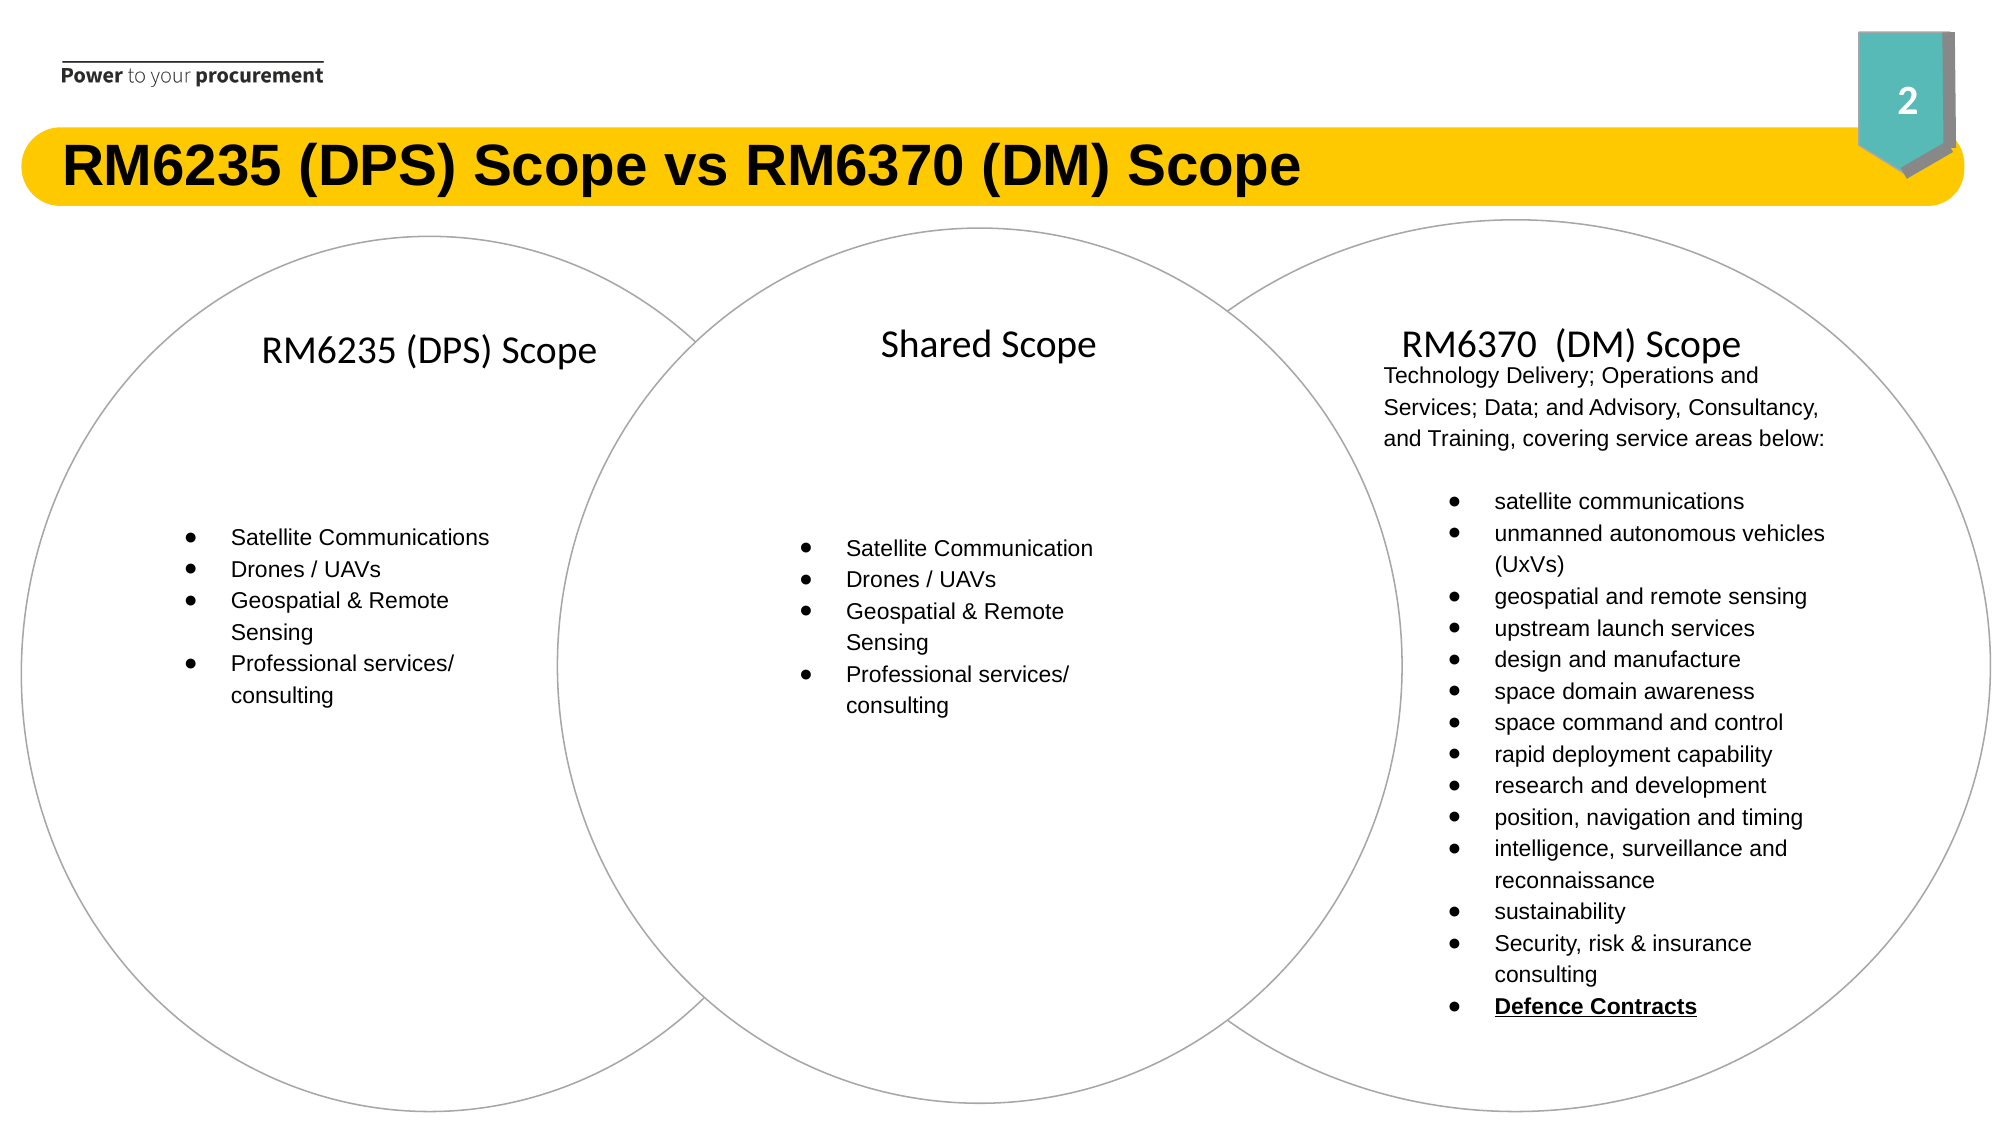

2
# RM6235 (DPS) Scope vs RM6370 (DM) Scope
 Technology Delivery; Operations and
 Services; Data; and Advisory, Consultancy,
 and Training, covering service areas below:
satellite communications
unmanned autonomous vehicles (UxVs)
geospatial and remote sensing
upstream launch services
design and manufacture
space domain awareness
space command and control
rapid deployment capability
research and development
position, navigation and timing
intelligence, surveillance and reconnaissance
sustainability
Security, risk & insurance consulting
Defence Contracts
Satellite Communication
Drones / UAVs
Geospatial & Remote Sensing
Professional services/ consulting
Satellite Communications
Drones / UAVs
Geospatial & Remote Sensing
Professional services/ consulting
Shared Scope
RM6370 (DM) Scope
RM6235 (DPS) Scope